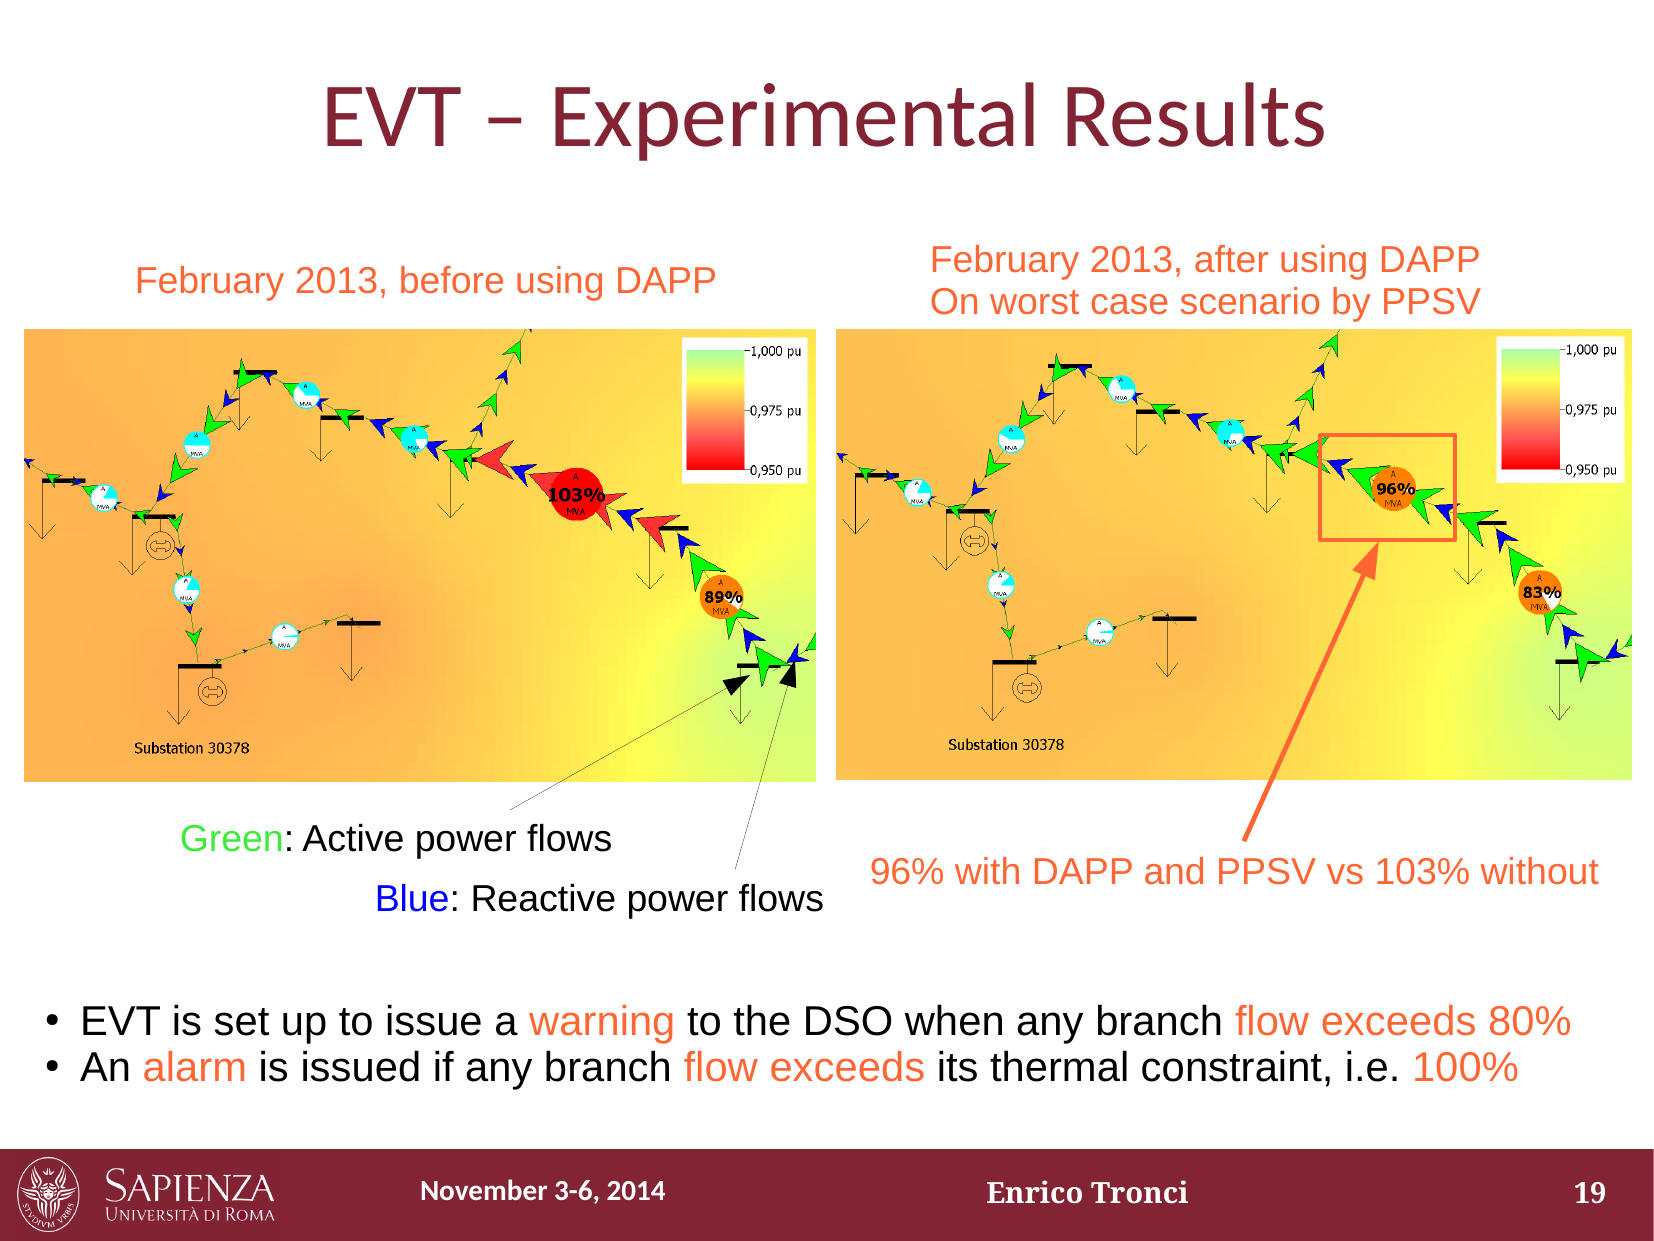

# EVT – Experimental Results
February 2013, after using DAPP
On worst case scenario by PPSV
February 2013, before using DAPP
Green: Active power flows
96% with DAPP and PPSV vs 103% without
Blue: Reactive power flows
EVT is set up to issue a warning to the DSO when any branch flow exceeds 80%
An alarm is issued if any branch flow exceeds its thermal constraint, i.e. 100%
November 3-6, 2014
Enrico Tronci
19